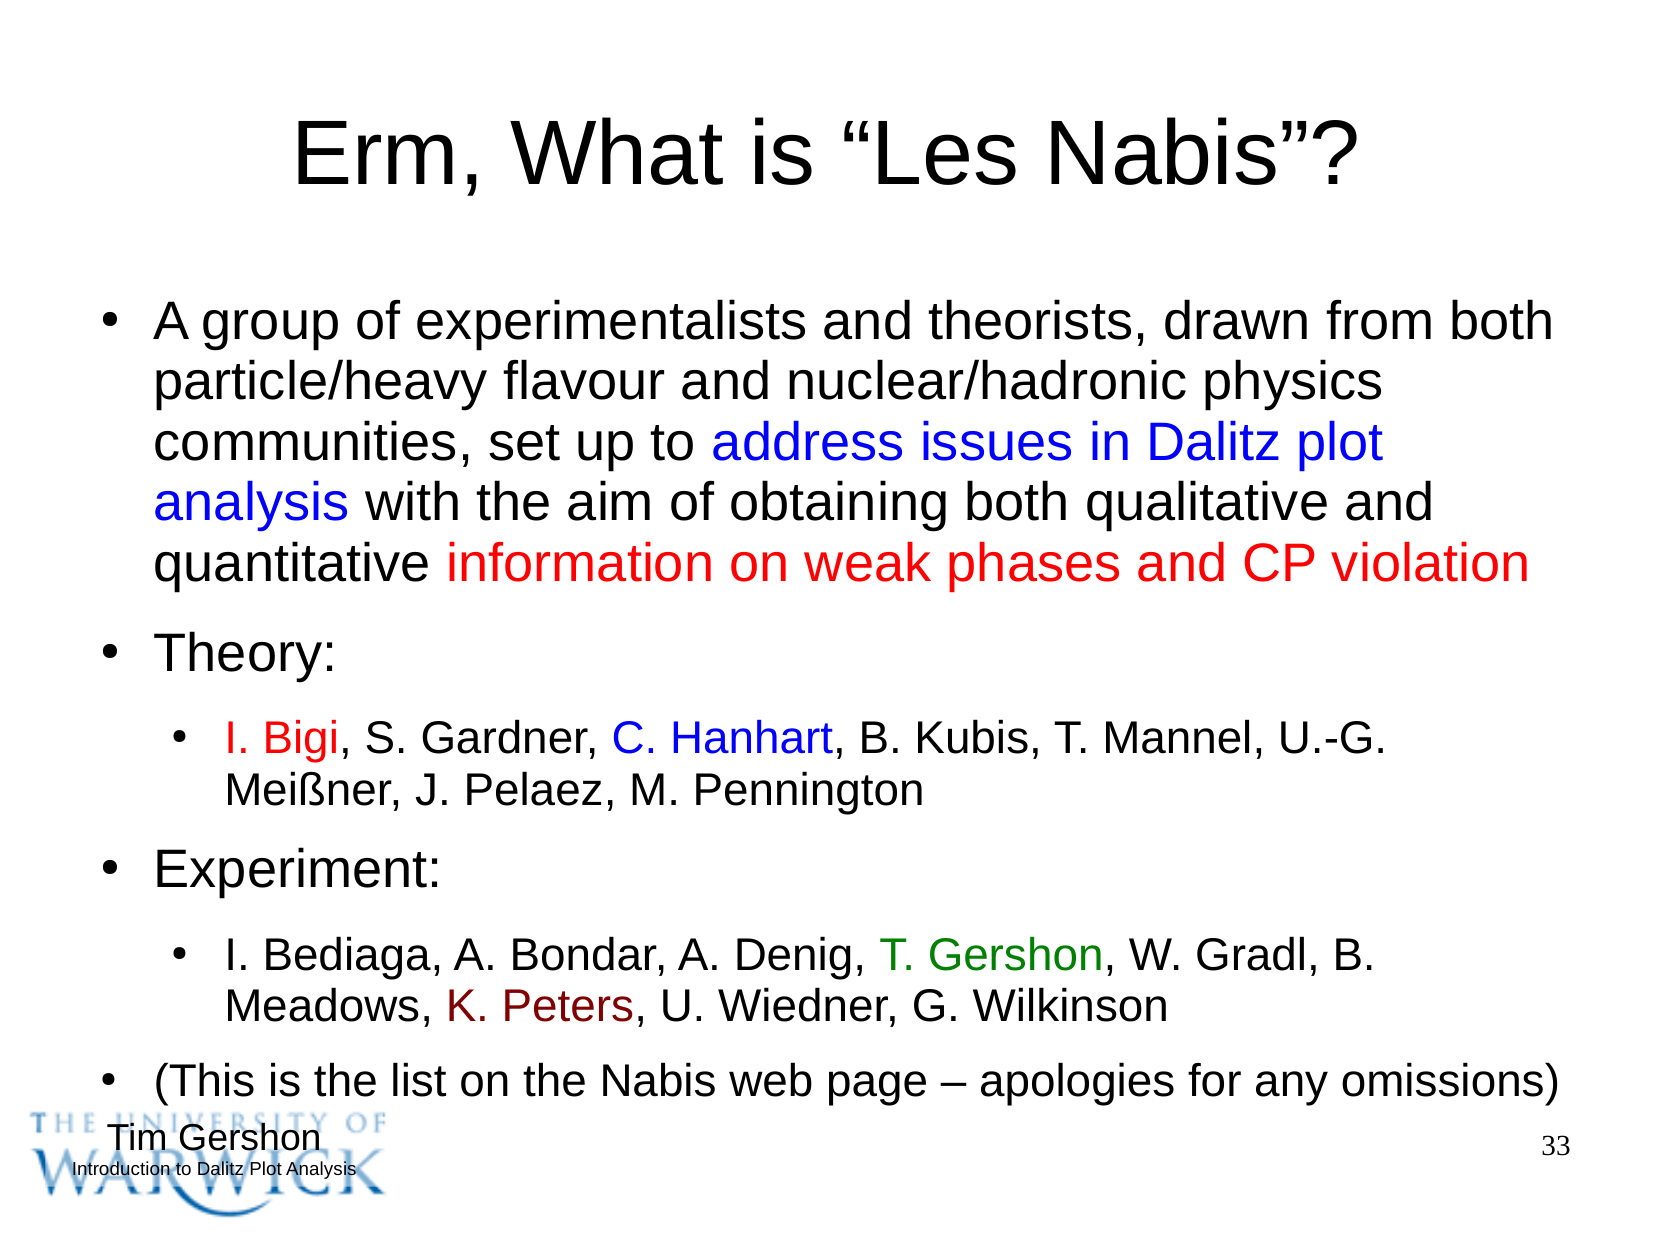

# Erm, What is “Les Nabis”?
A group of experimentalists and theorists, drawn from both particle/heavy flavour and nuclear/hadronic physics communities, set up to address issues in Dalitz plot analysis with the aim of obtaining both qualitative and quantitative information on weak phases and CP violation
Theory:
I. Bigi, S. Gardner, C. Hanhart, B. Kubis, T. Mannel, U.-G. Meißner, J. Pelaez, M. Pennington
Experiment:
I. Bediaga, A. Bondar, A. Denig, T. Gershon, W. Gradl, B. Meadows, K. Peters, U. Wiedner, G. Wilkinson
(This is the list on the Nabis web page – apologies for any omissions)
Tim Gershon
Introduction to Dalitz Plot Analysis
33